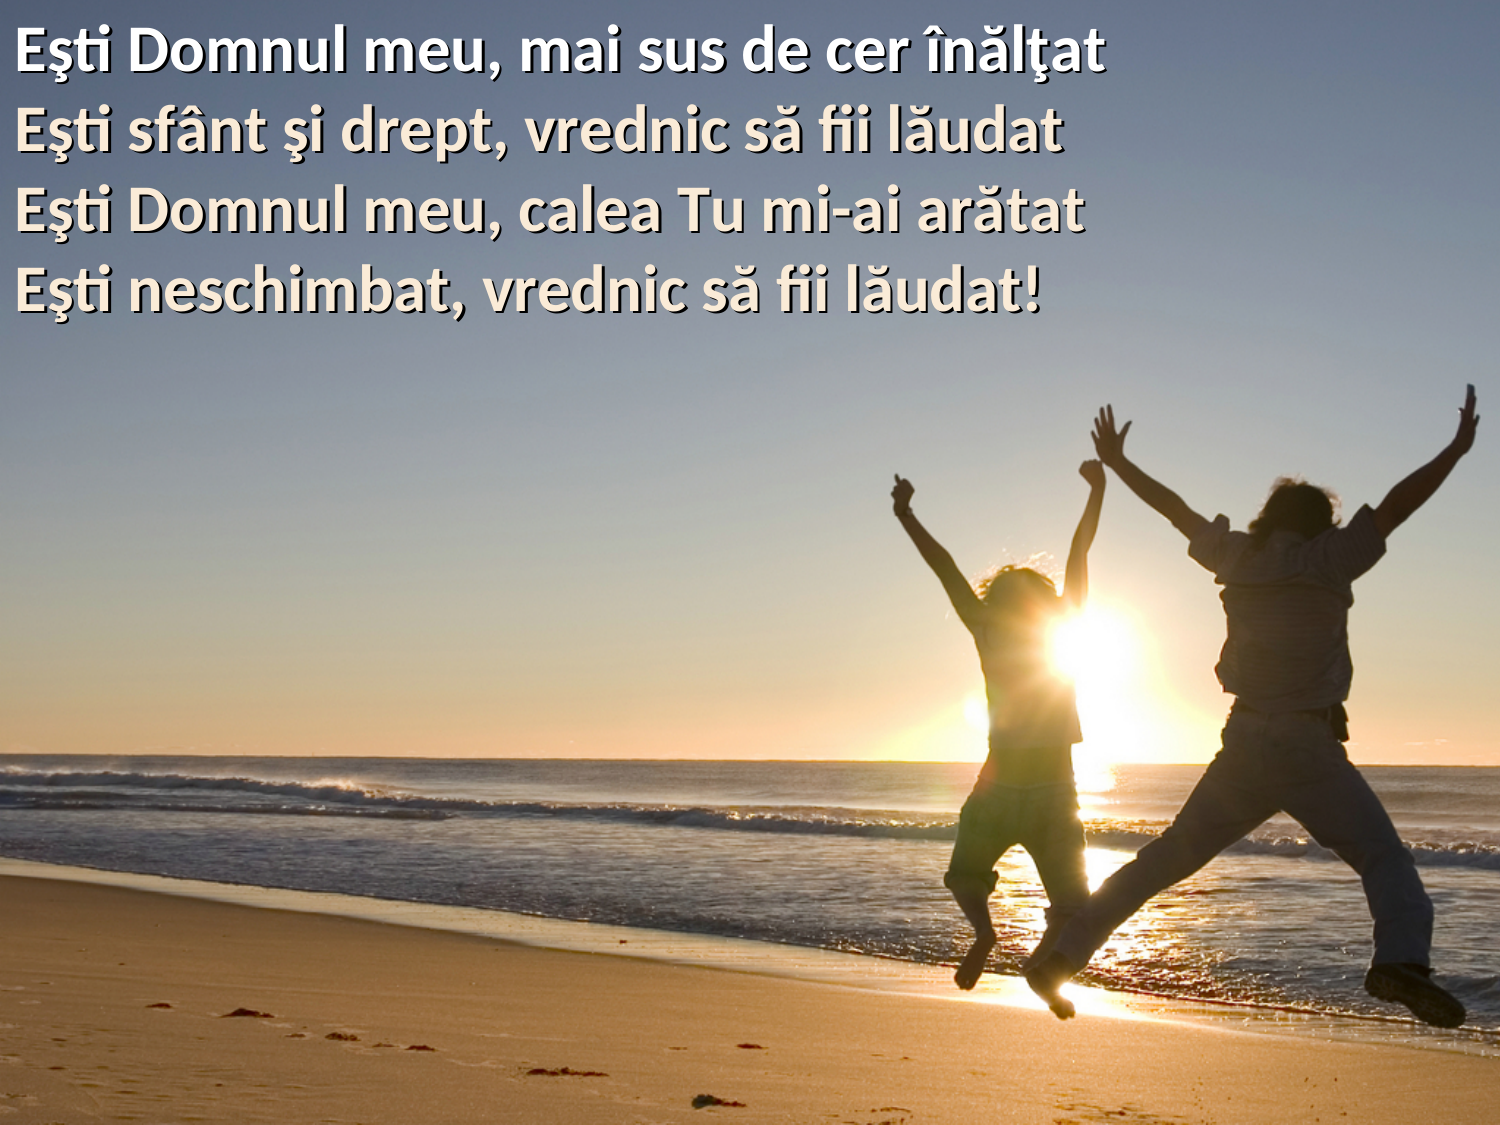

Eşti Domnul meu, mai sus de cer înălţat
Eşti sfânt şi drept, vrednic să fii lăudat
Eşti Domnul meu, calea Tu mi-ai arătat
Eşti neschimbat, vrednic să fii lăudat!